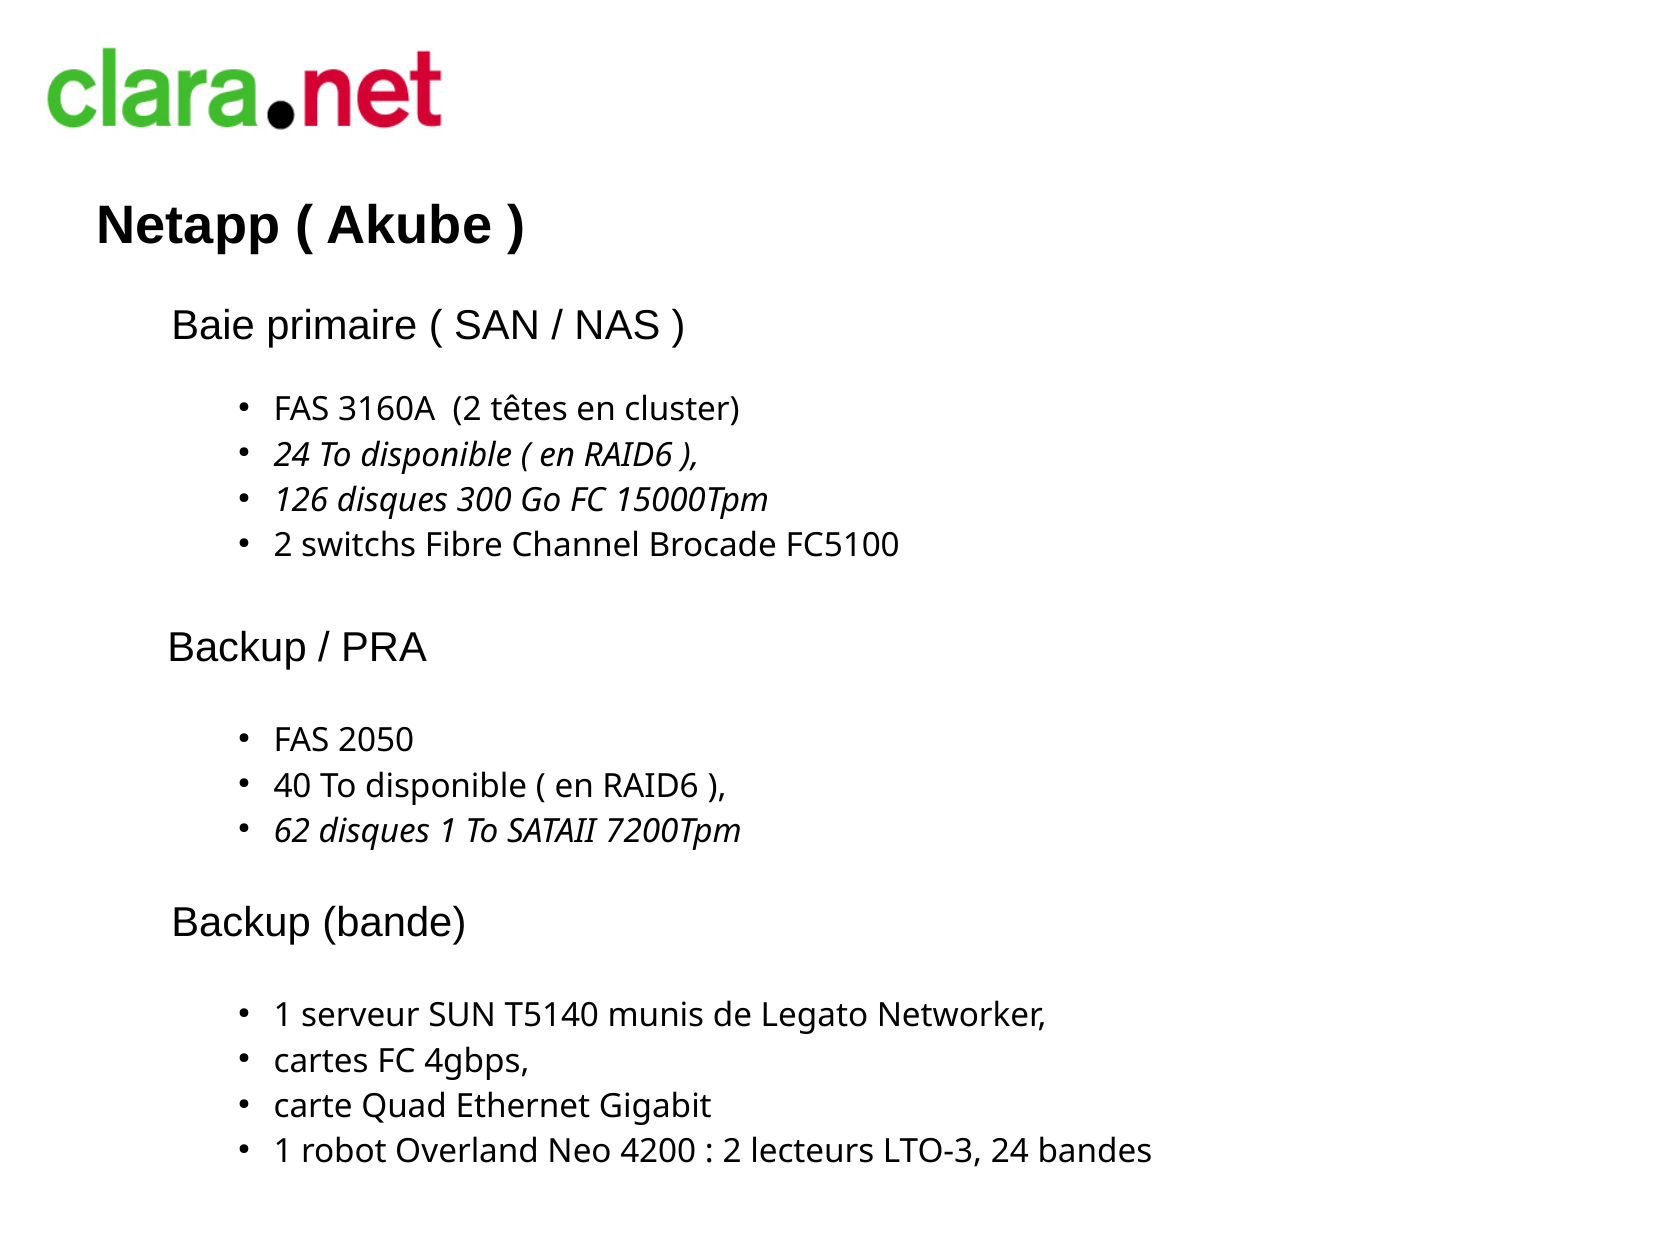

Netapp ( Akube )
 	Baie primaire ( SAN / NAS )
FAS 3160A (2 têtes en cluster)
24 To disponible ( en RAID6 ),
126 disques 300 Go FC 15000Tpm
2 switchs Fibre Channel Brocade FC5100
Backup / PRA
FAS 2050
40 To disponible ( en RAID6 ),
62 disques 1 To SATAII 7200Tpm
	Backup (bande)
1 serveur SUN T5140 munis de Legato Networker,
cartes FC 4gbps,
carte Quad Ethernet Gigabit
1 robot Overland Neo 4200 : 2 lecteurs LTO-3, 24 bandes